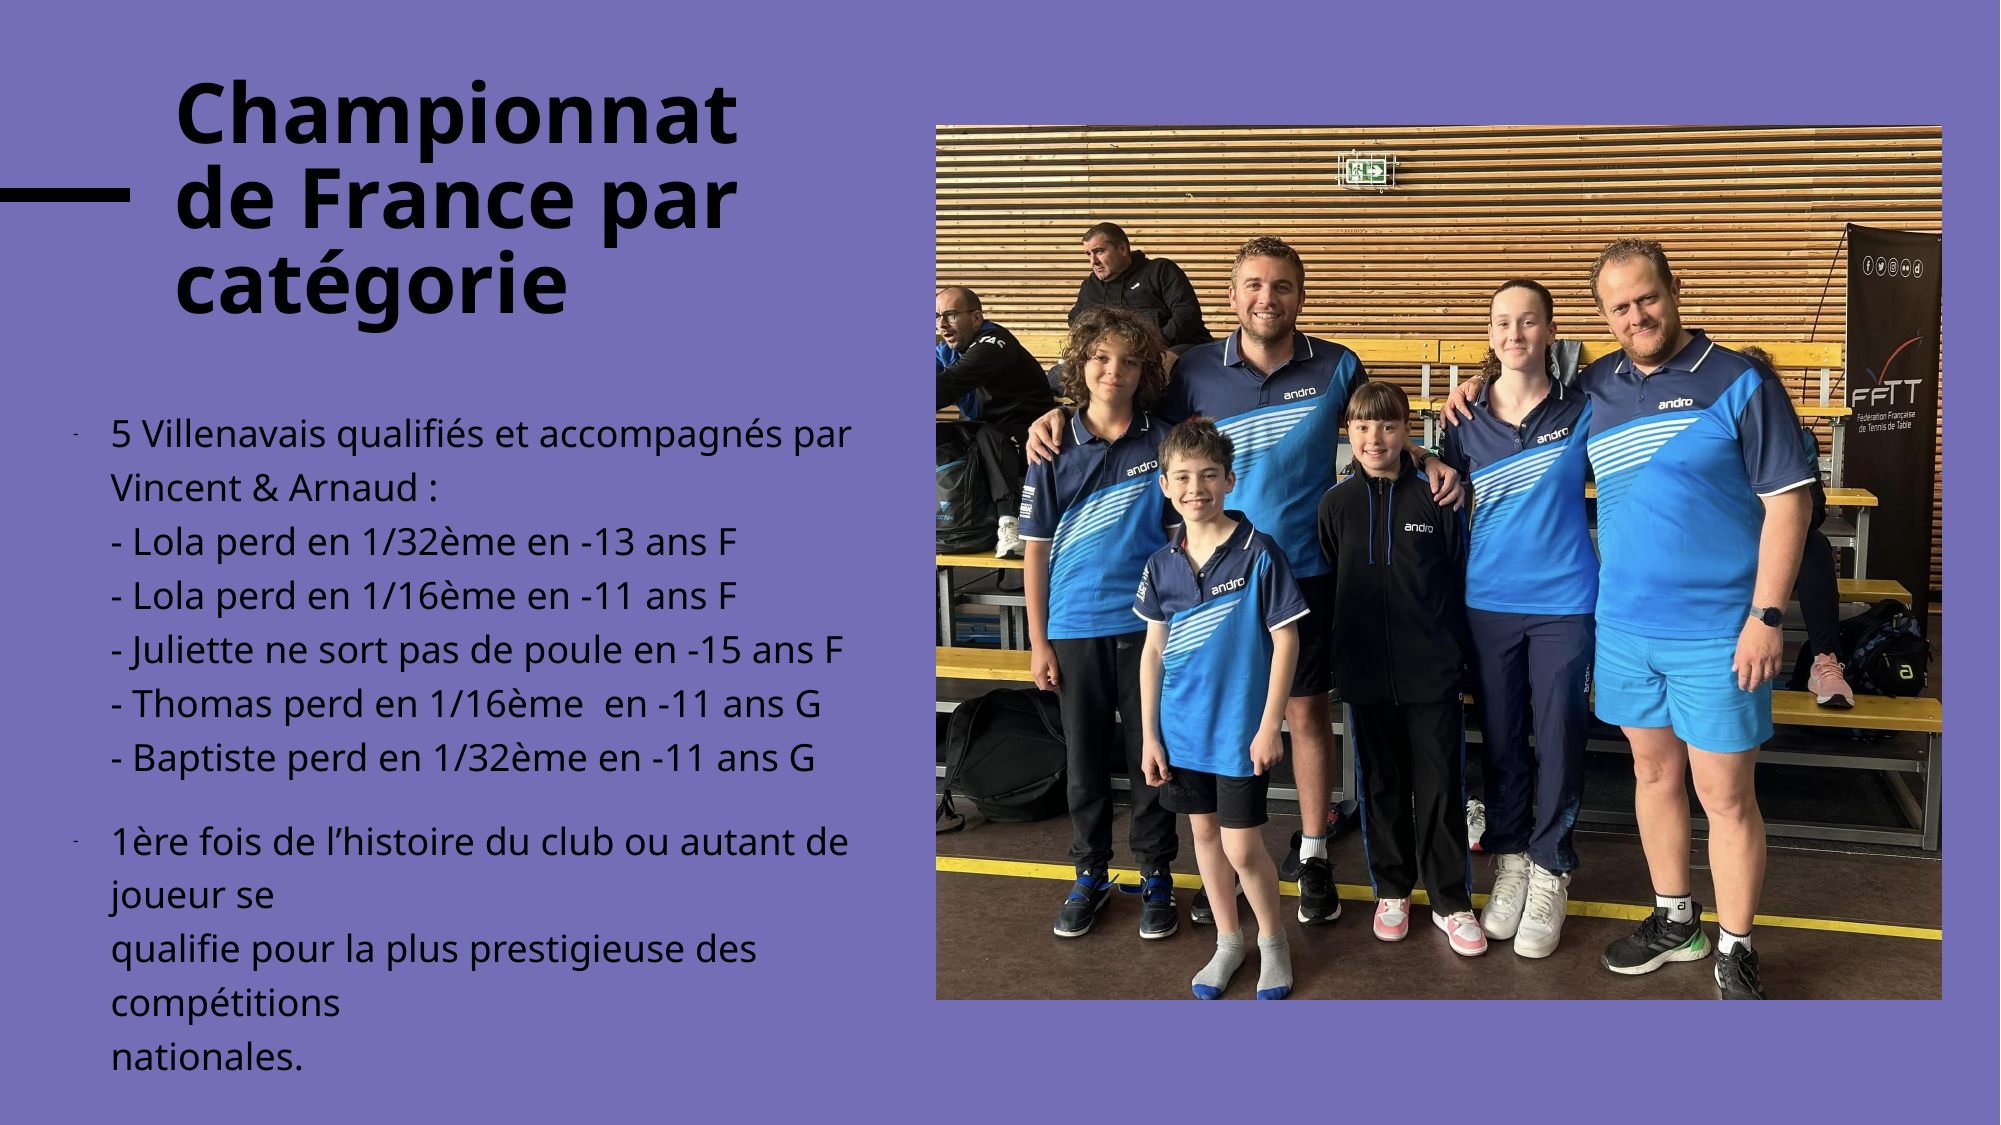

# Championnat de France par catégorie
5 Villenavais qualifiés et accompagnés par Vincent & Arnaud :
- Lola perd en 1/32ème en -13 ans F
- Lola perd en 1/16ème en -11 ans F
- Juliette ne sort pas de poule en -15 ans F
- Thomas perd en 1/16ème en -11 ans G
- Baptiste perd en 1/32ème en -11 ans G
1ère fois de l’histoire du club ou autant de joueur se
qualifie pour la plus prestigieuse des compétitions
nationales.